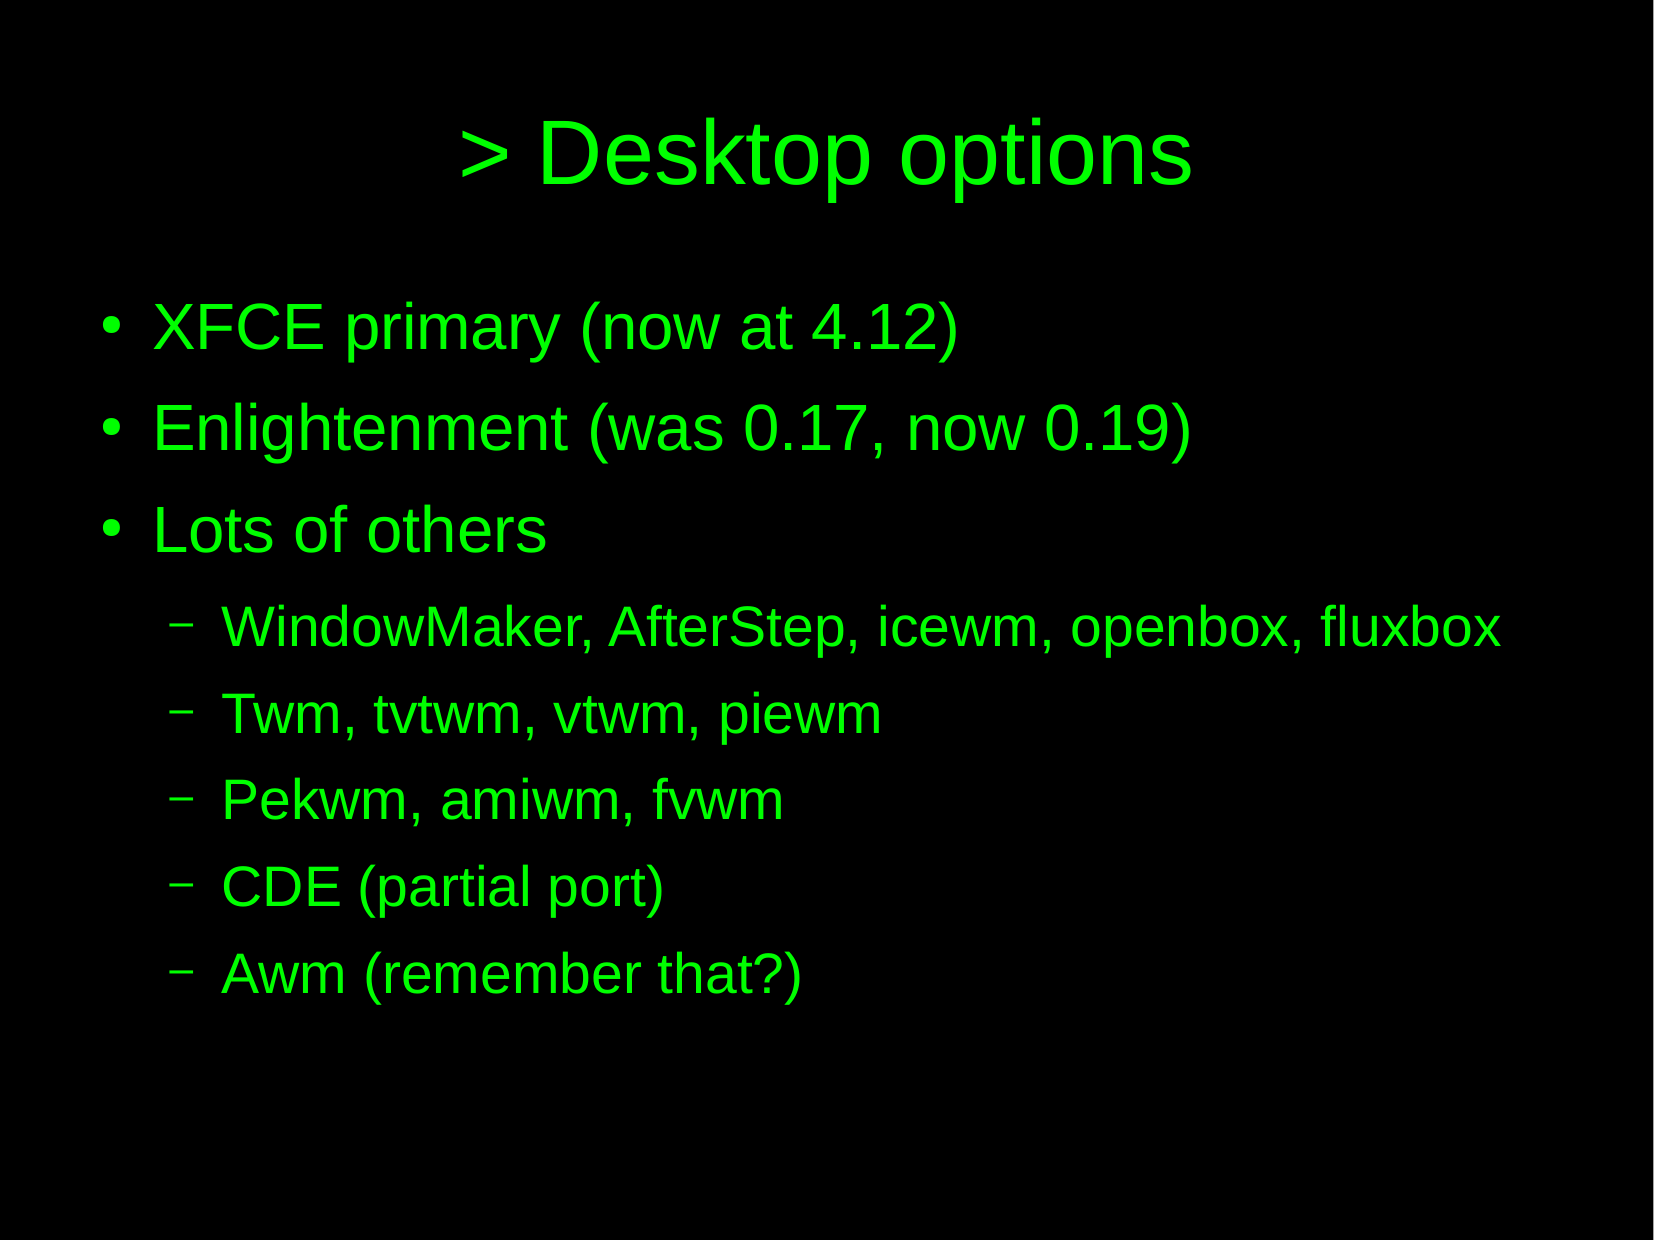

# > Desktop options
XFCE primary (now at 4.12)
Enlightenment (was 0.17, now 0.19)
Lots of others
WindowMaker, AfterStep, icewm, openbox, fluxbox
Twm, tvtwm, vtwm, piewm
Pekwm, amiwm, fvwm
CDE (partial port)
Awm (remember that?)